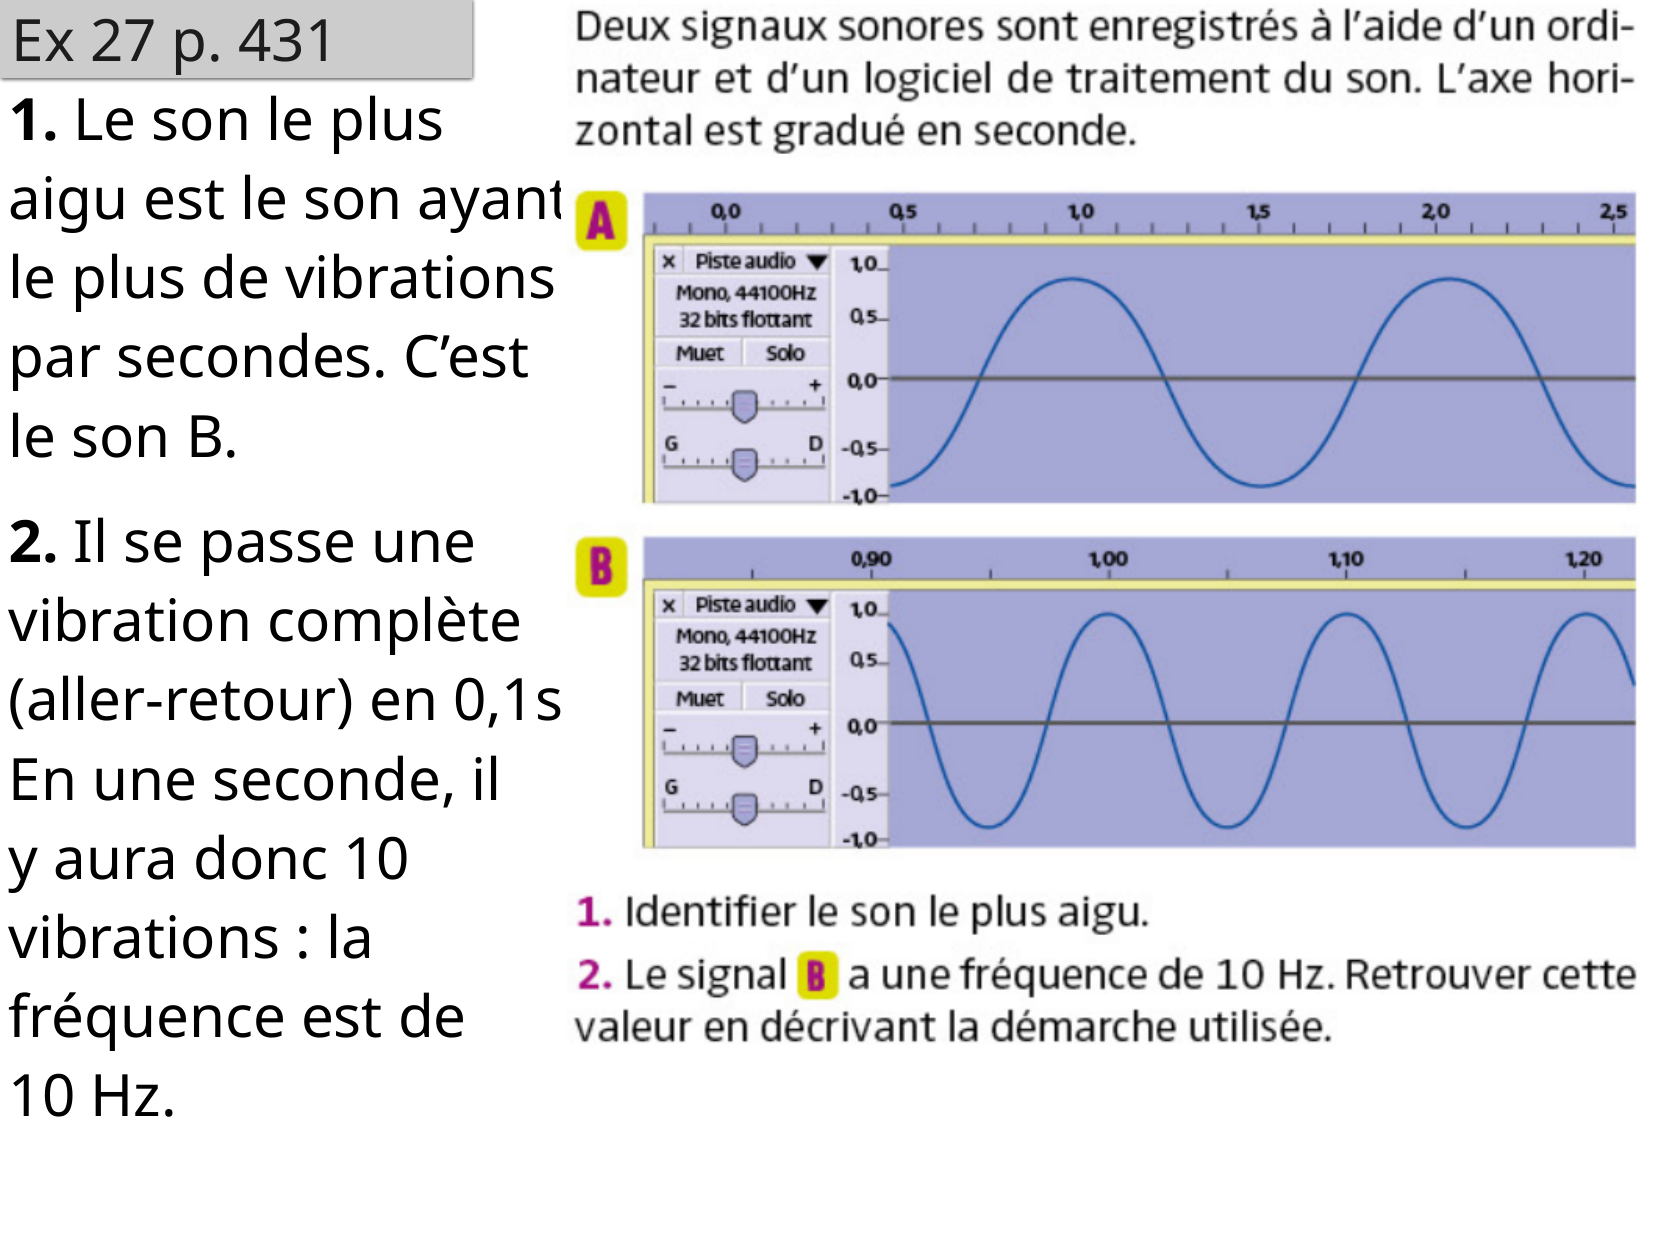

# Ex 27 p. 431
1. Le son le plus
aigu est le son ayant
le plus de vibrations
par secondes. C’est
le son B.
2. Il se passe une
vibration complète
(aller-retour) en 0,1s.
En une seconde, il
y aura donc 10
vibrations : la
fréquence est de
10 Hz.